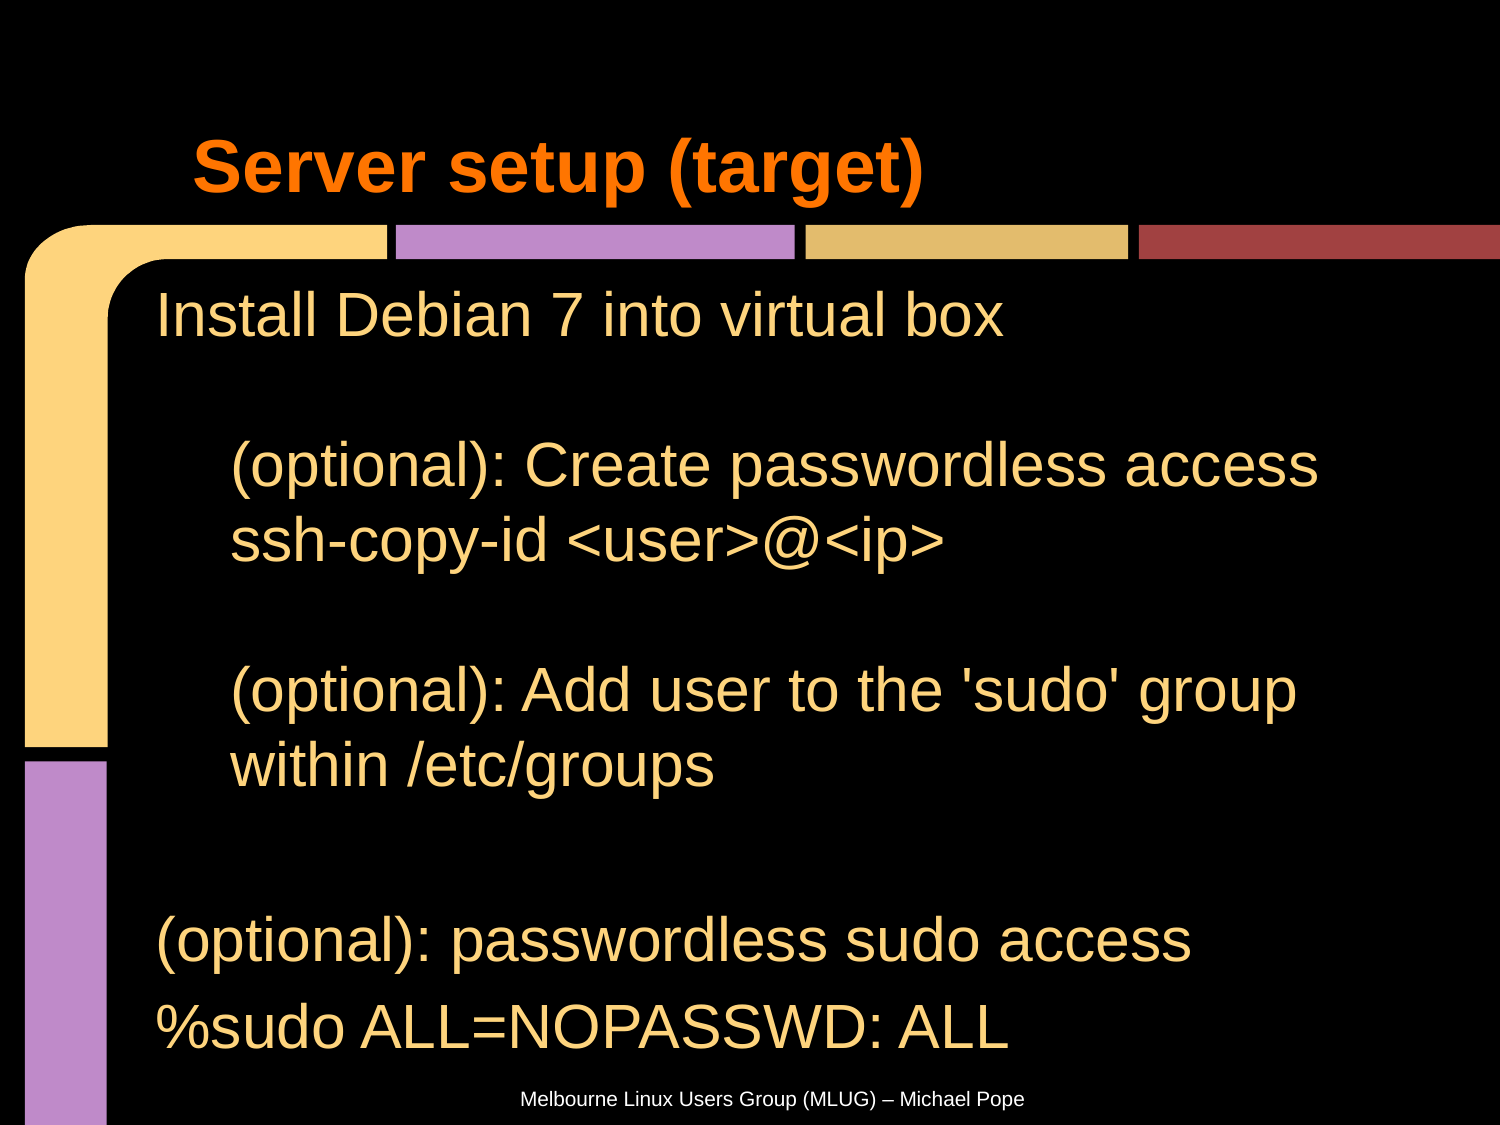

Server setup (target)
# Install Debian 7 into virtual box (optional): Create passwordless access ssh-copy-id <user>@<ip> (optional): Add user to the 'sudo' group within /etc/groups
(optional): passwordless sudo access
%sudo ALL=NOPASSWD: ALL